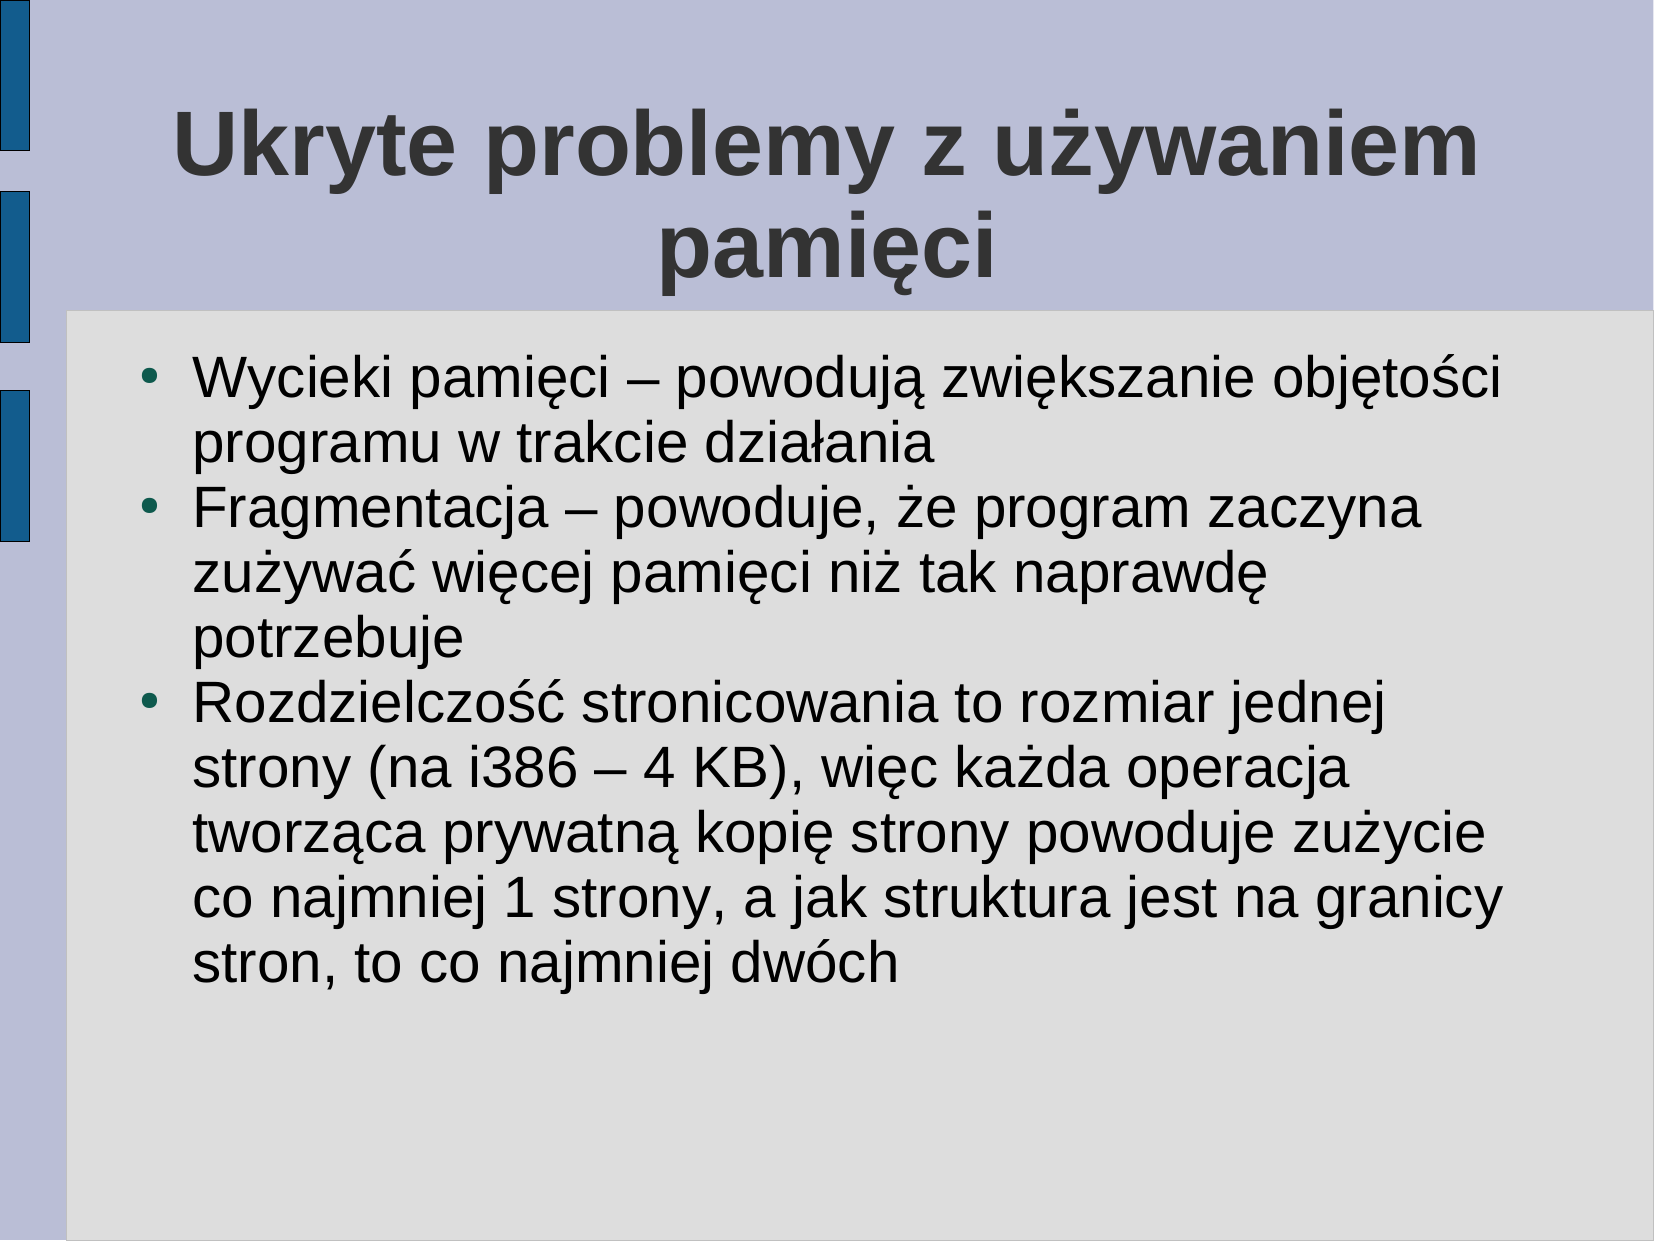

# Ukryte problemy z używaniem pamięci
Wycieki pamięci – powodują zwiększanie objętości programu w trakcie działania
Fragmentacja – powoduje, że program zaczyna zużywać więcej pamięci niż tak naprawdę potrzebuje
Rozdzielczość stronicowania to rozmiar jednej strony (na i386 – 4 KB), więc każda operacja tworząca prywatną kopię strony powoduje zużycie co najmniej 1 strony, a jak struktura jest na granicy stron, to co najmniej dwóch